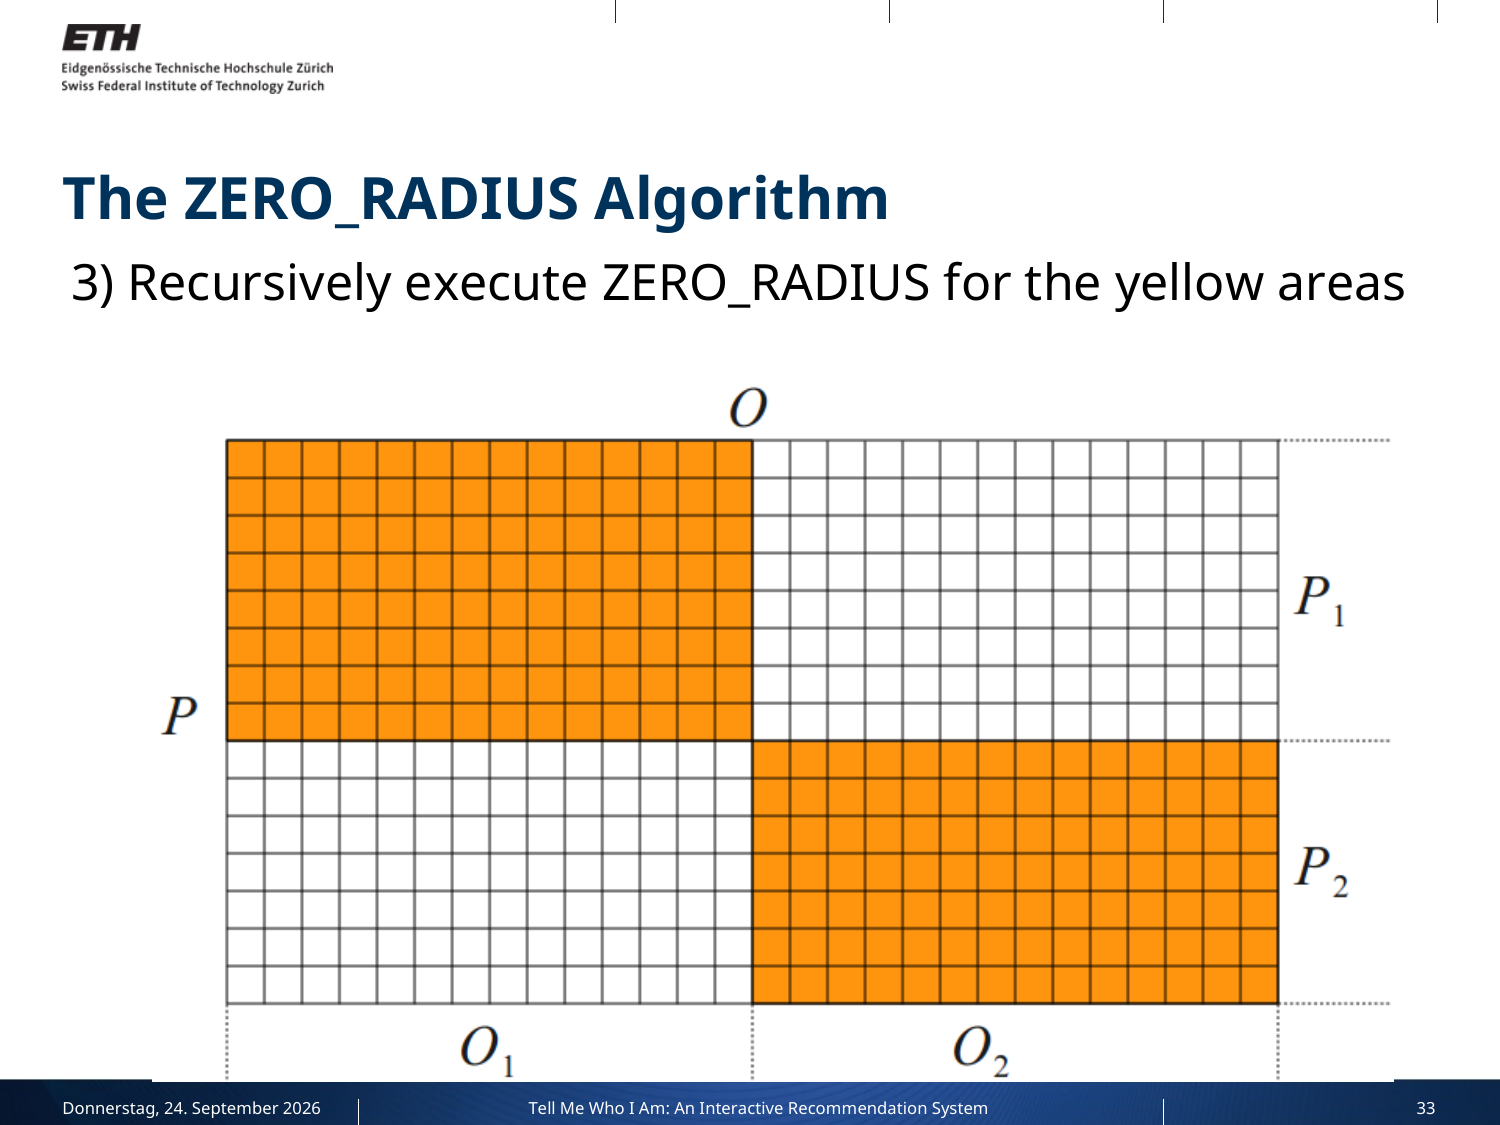

# The ZERO_RADIUS Algorithm
3) Recursively execute ZERO_RADIUS for the yellow areas
33